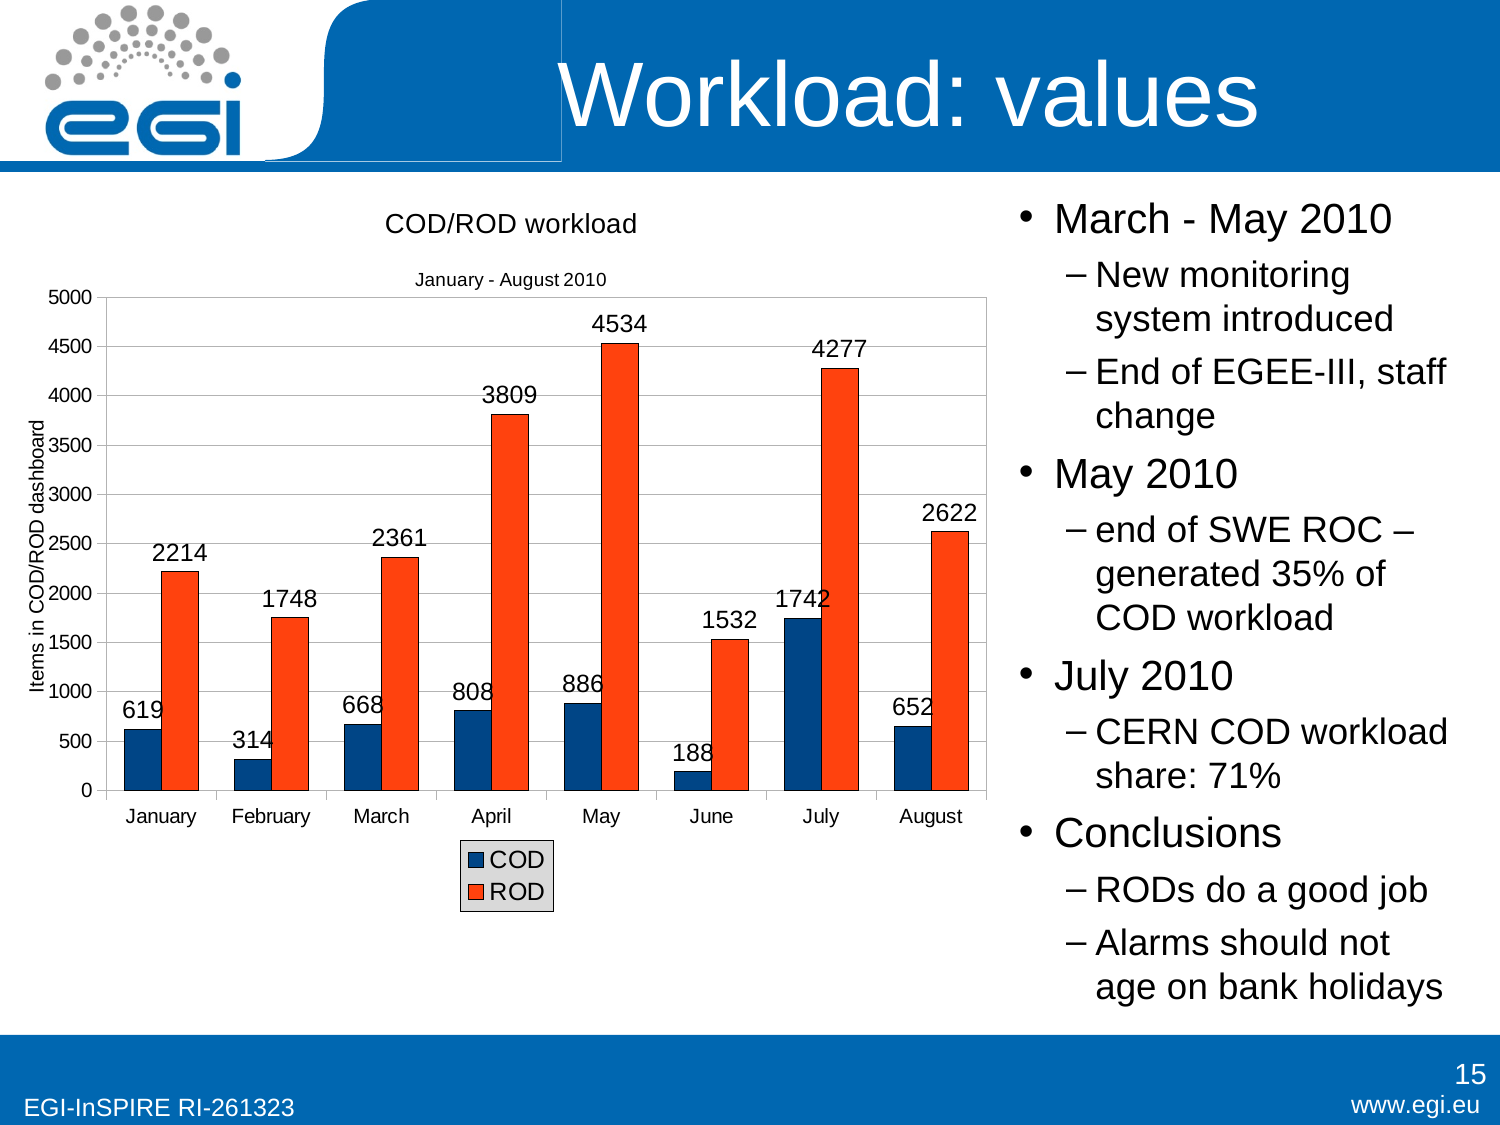

# Workload: values
### Chart: COD/ROD workload
January - August 2010
| Category | COD | ROD |
|---|---|---|
| January | 619.0 | 2214.0 |
| February | 314.0 | 1748.0 |
| March | 668.0 | 2361.0 |
| April | 808.0 | 3809.0 |
| May | 886.0 | 4534.0 |
| June | 188.0 | 1532.0 |
| July | 1742.0 | 4277.0 |
| August | 652.0 | 2622.0 |March - May 2010
New monitoring system introduced
End of EGEE-III, staff change
May 2010
end of SWE ROC – generated 35% of COD workload
July 2010
CERN COD workload share: 71%
Conclusions
RODs do a good job
Alarms should not age on bank holidays
15